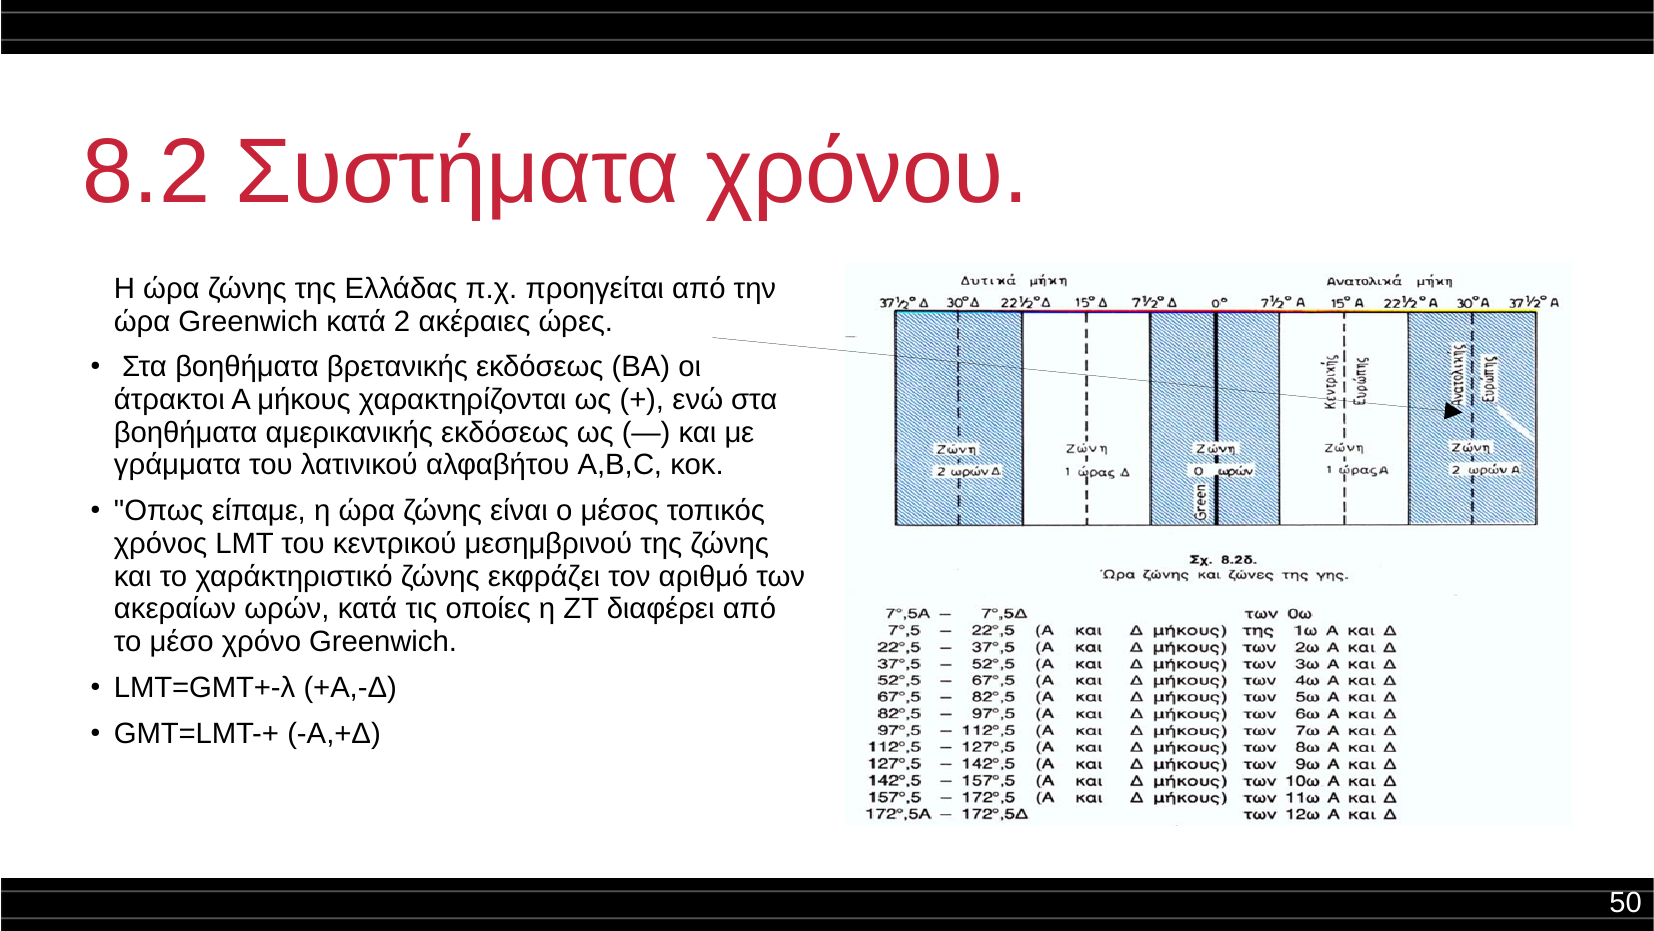

# 8.2 Συστήματα χρόνου.
Η ώρα ζώνης της Ελλάδας π.χ. προηγείται από την ώρα Greenwich κατά 2 ακέραιες ώρες.
 Στα βοηθήματα βρετανικής εκδόσεως (ΒΑ) οι άτρακτοι Α μήκους χαρακτηρίζονται ως (+), ενώ στα βοηθήματα αμερικανικής εκδόσεως ως (—) και με γράμματα του λατινικού αλφαβήτου A,B,C, κοκ.
"Οπως είπαμε, η ώρα ζώνης είναι ο μέσος τοπικός χρόνος LΜΤ του κεντρικού μεσημβρινού της ζώνης και το χαράκτηριστικό ζώνης εκφράζει τον αριθμό των ακεραίων ωρών, κατά τις οποίες η ΖΤ διαφέρει από το μέσο χρόνο Greenwich.
LMT=GMT+-λ (+Α,-Δ)
GMT=LMT-+ (-A,+Δ)